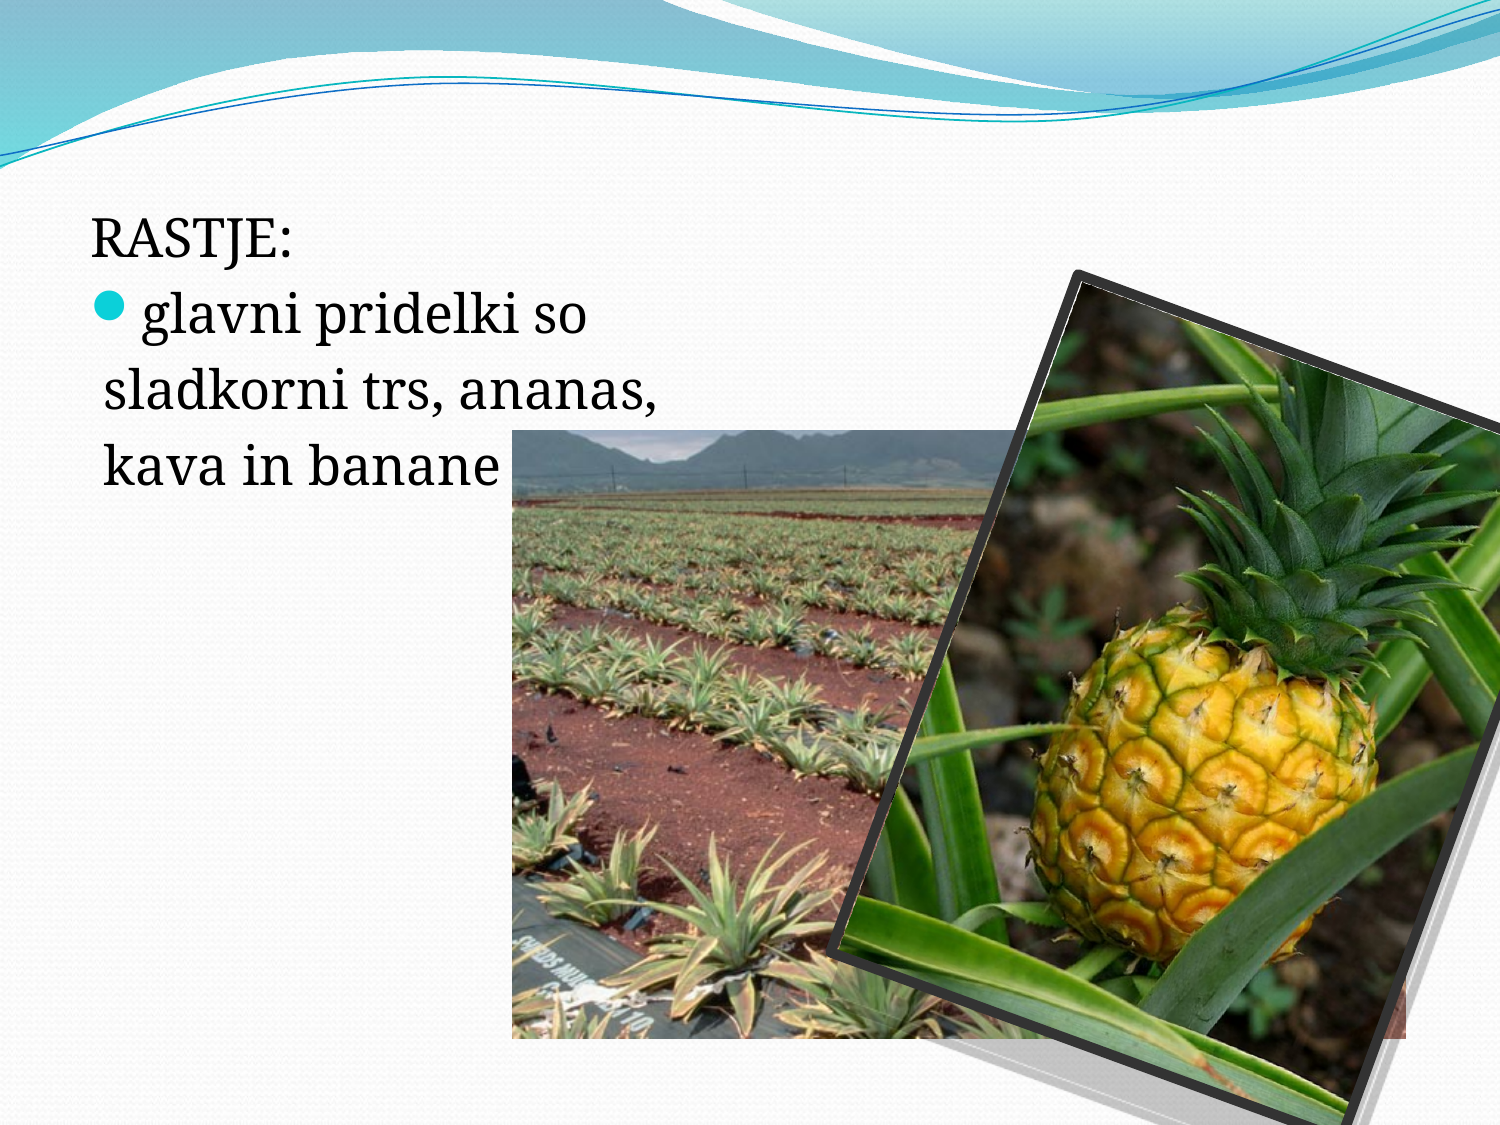

# RASTJE:
glavni pridelki so
 sladkorni trs, ananas,
 kava in banane